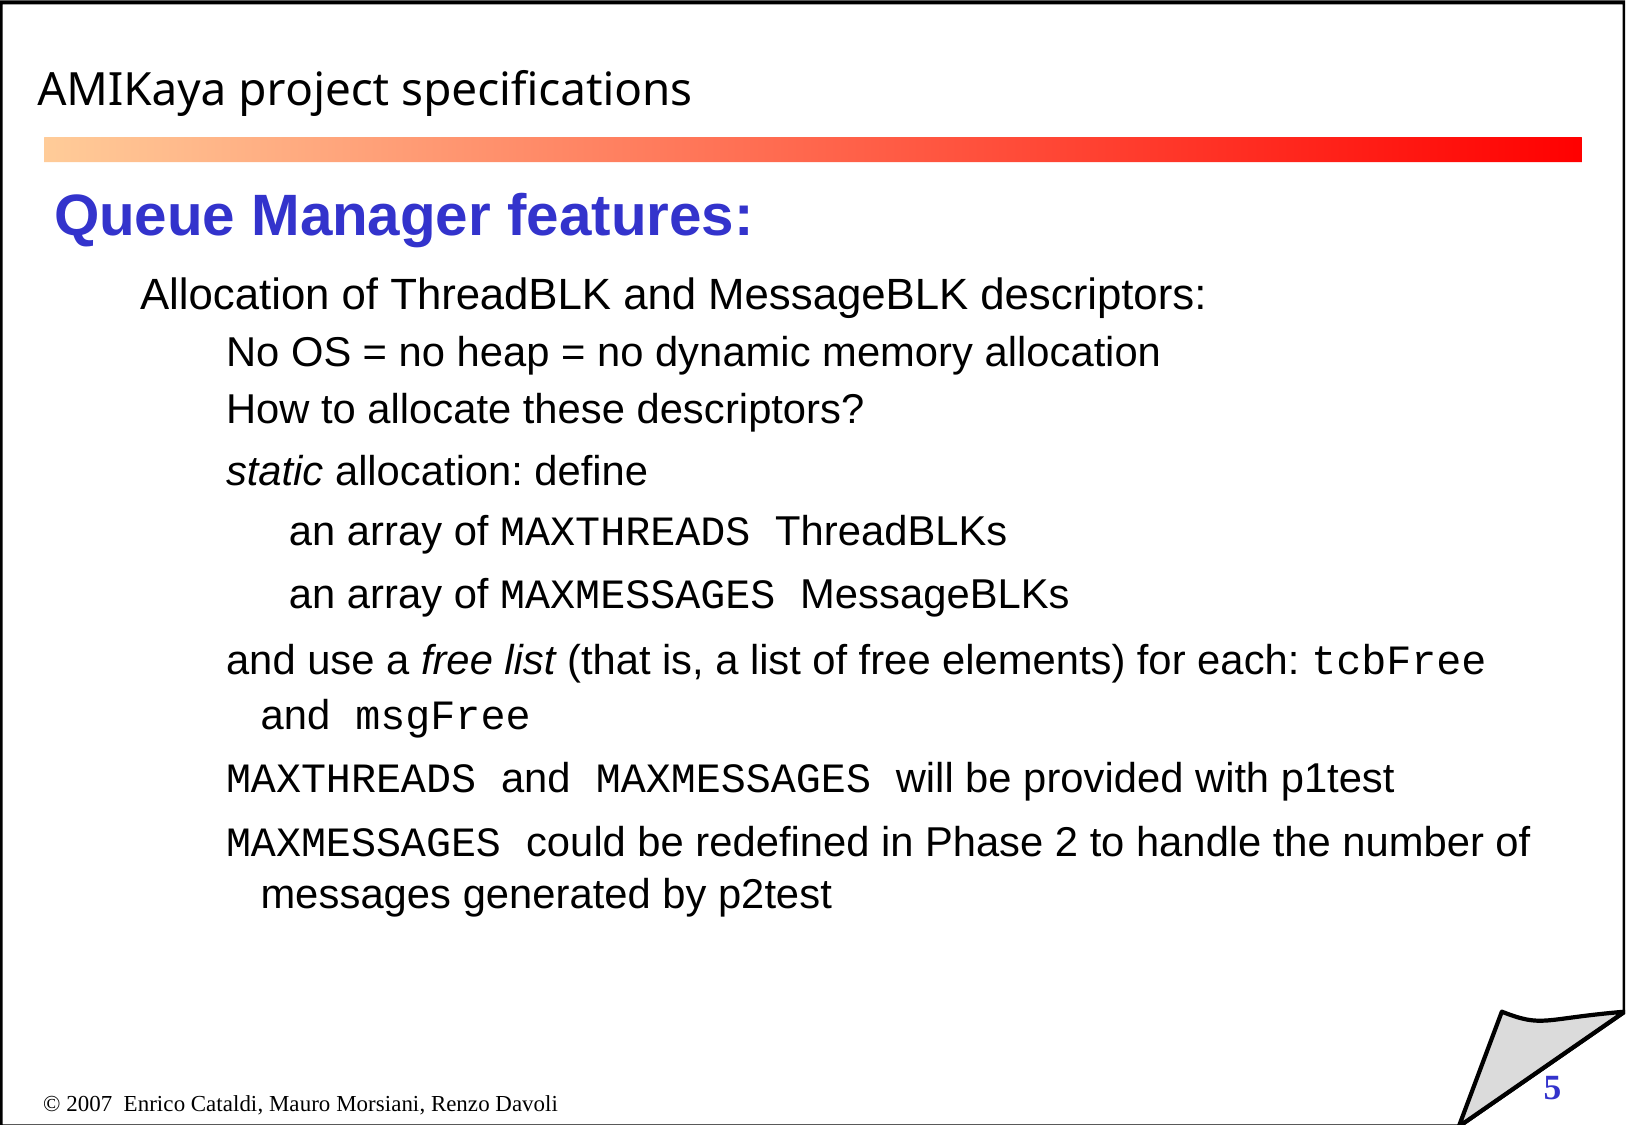

# AMIKaya project specifications
Queue Manager features:
Allocation of ThreadBLK and MessageBLK descriptors:
No OS = no heap = no dynamic memory allocation
How to allocate these descriptors?
static allocation: define
an array of MAXTHREADS ThreadBLKs
an array of MAXMESSAGES MessageBLKs
and use a free list (that is, a list of free elements) for each: tcbFree and msgFree
MAXTHREADS and MAXMESSAGES will be provided with p1test
MAXMESSAGES could be redefined in Phase 2 to handle the number of messages generated by p2test